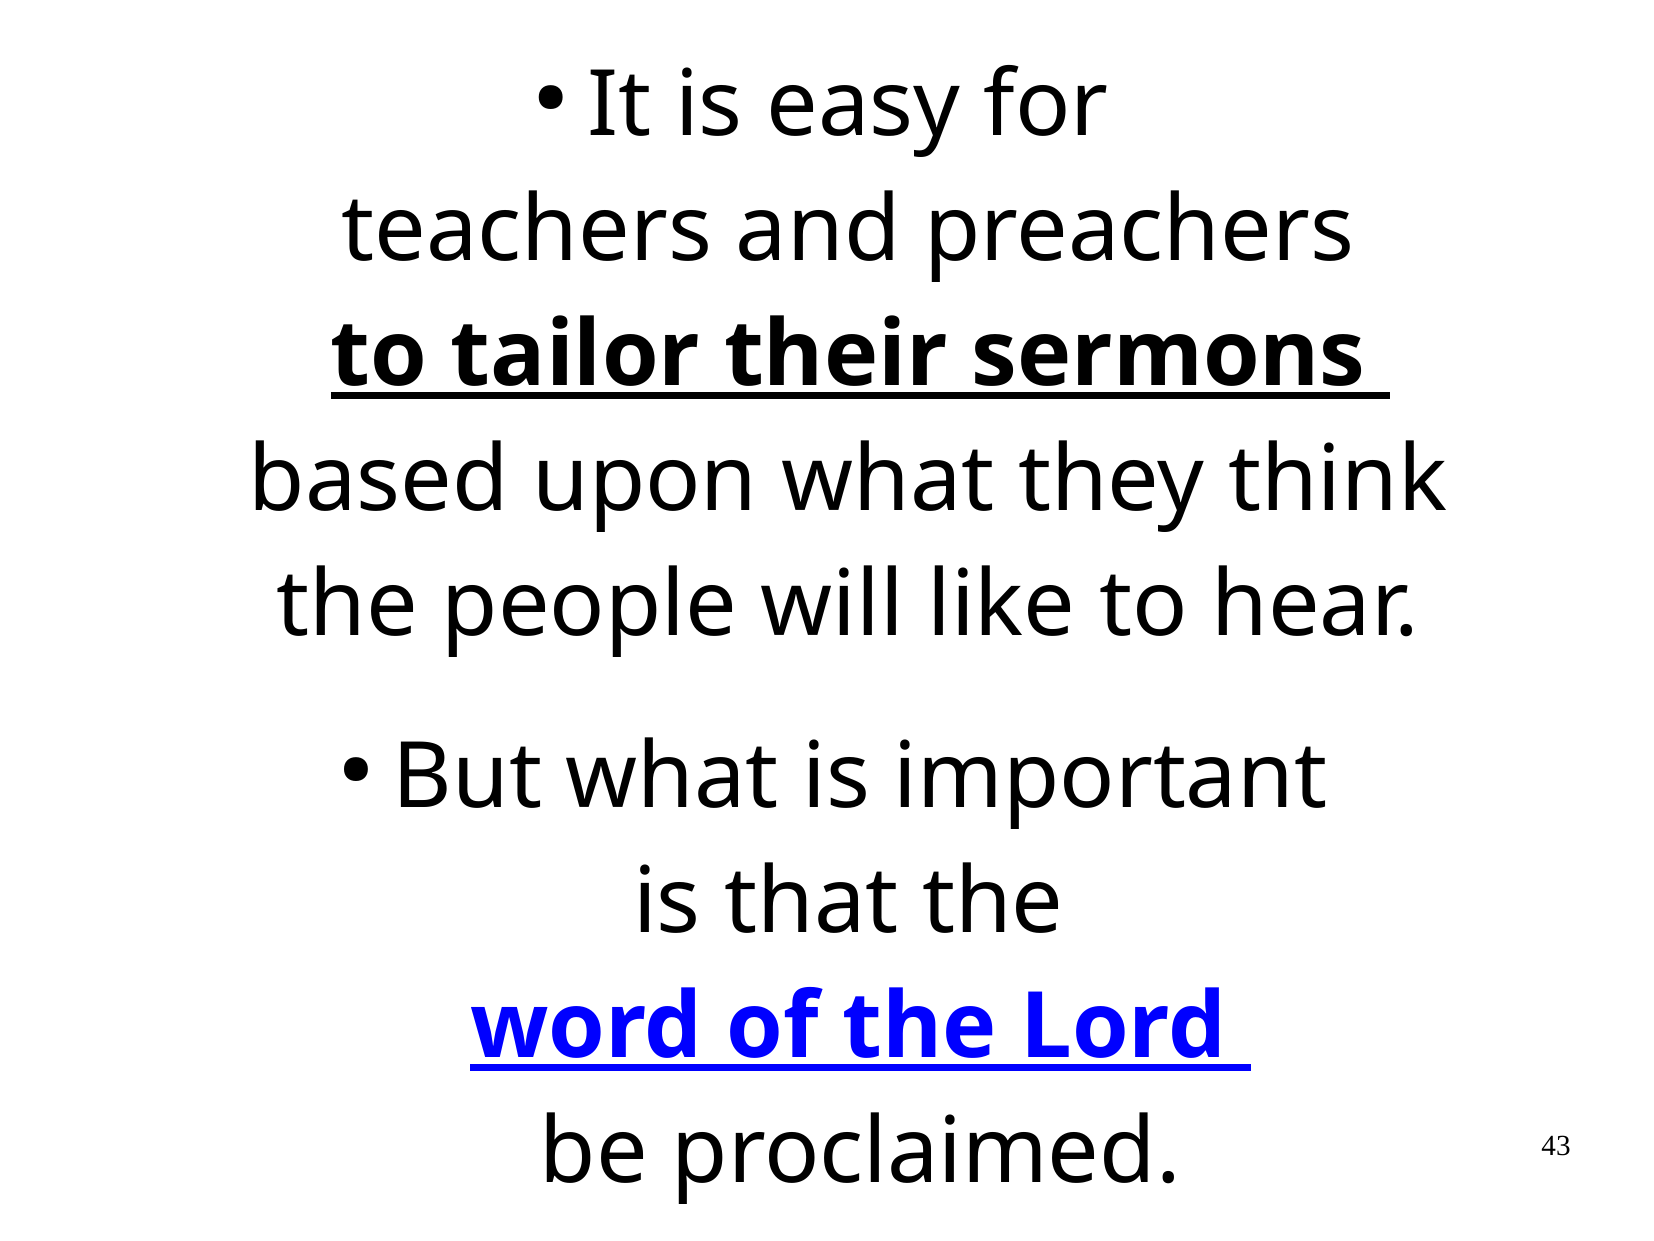

# It is easy for teachers and preachers to tailor their sermons based upon what they think the people will like to hear.
But what is important
is that the
word of the Lord
be proclaimed.
43